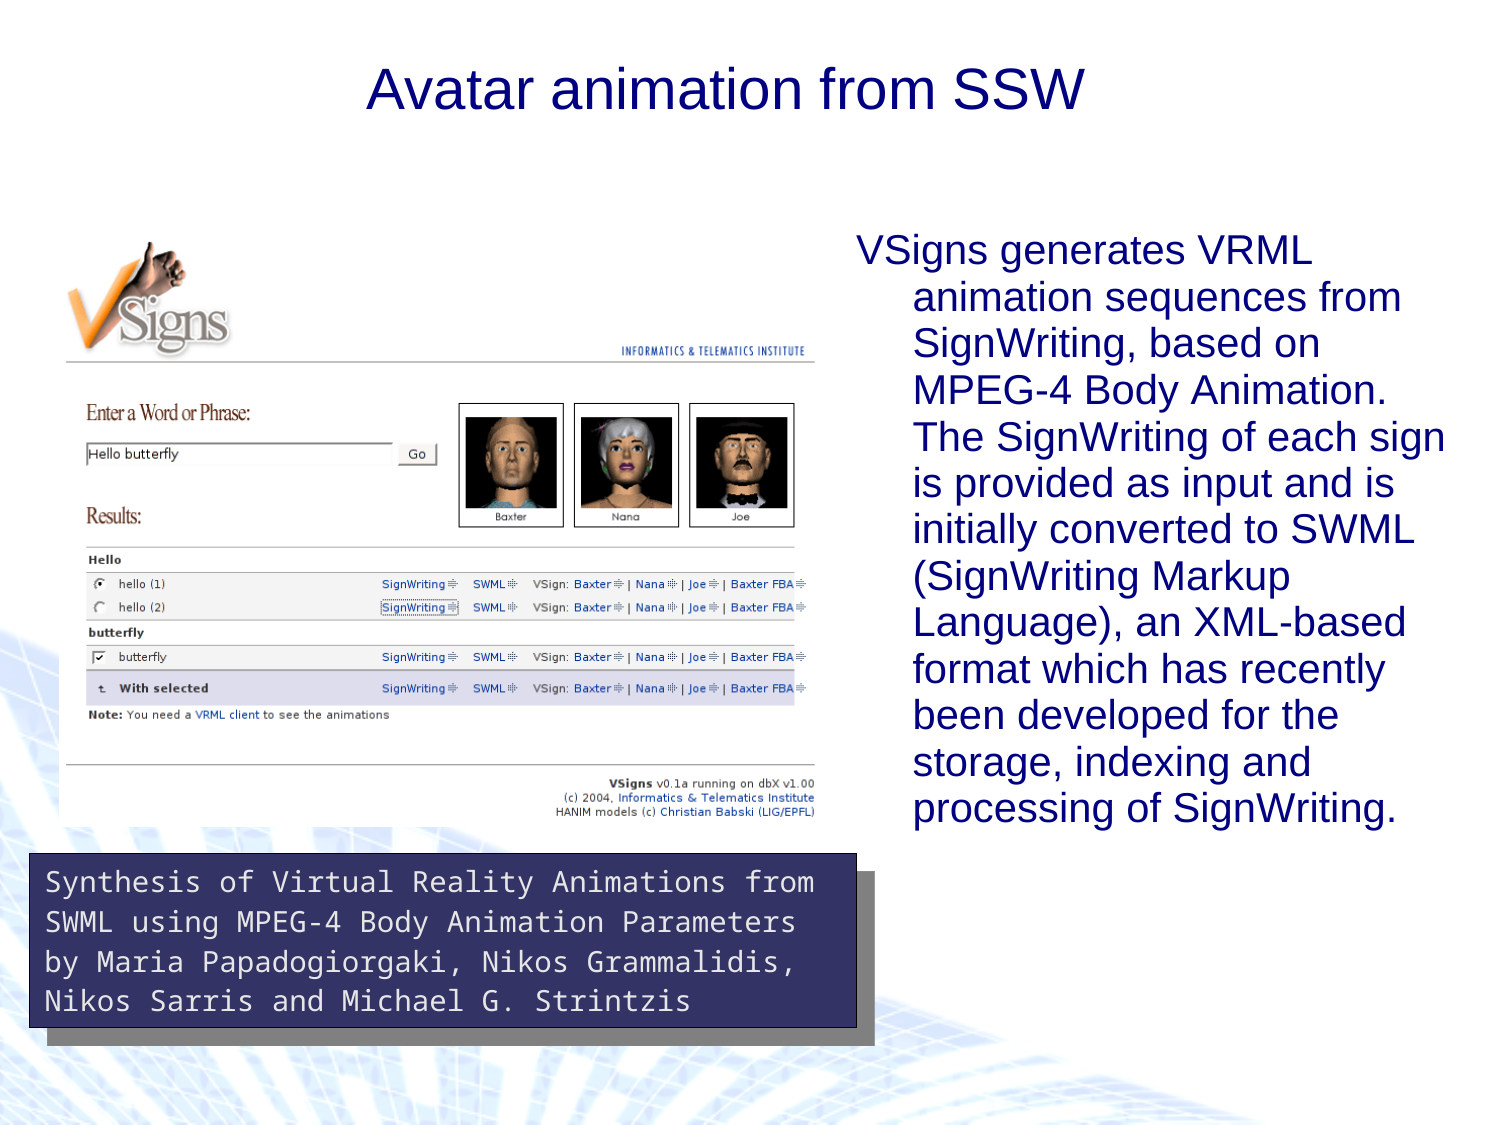

# Avatar animation from SSW
VSigns generates VRML animation sequences from SignWriting, based on MPEG-4 Body Animation. The SignWriting of each sign is provided as input and is initially converted to SWML (SignWriting Markup Language), an XML-based format which has recently been developed for the storage, indexing and processing of SignWriting.
Synthesis of Virtual Reality Animations from SWML using MPEG-4 Body Animation Parameters
by Maria Papadogiorgaki, Nikos Grammalidis, Nikos Sarris and Michael G. Strintzis